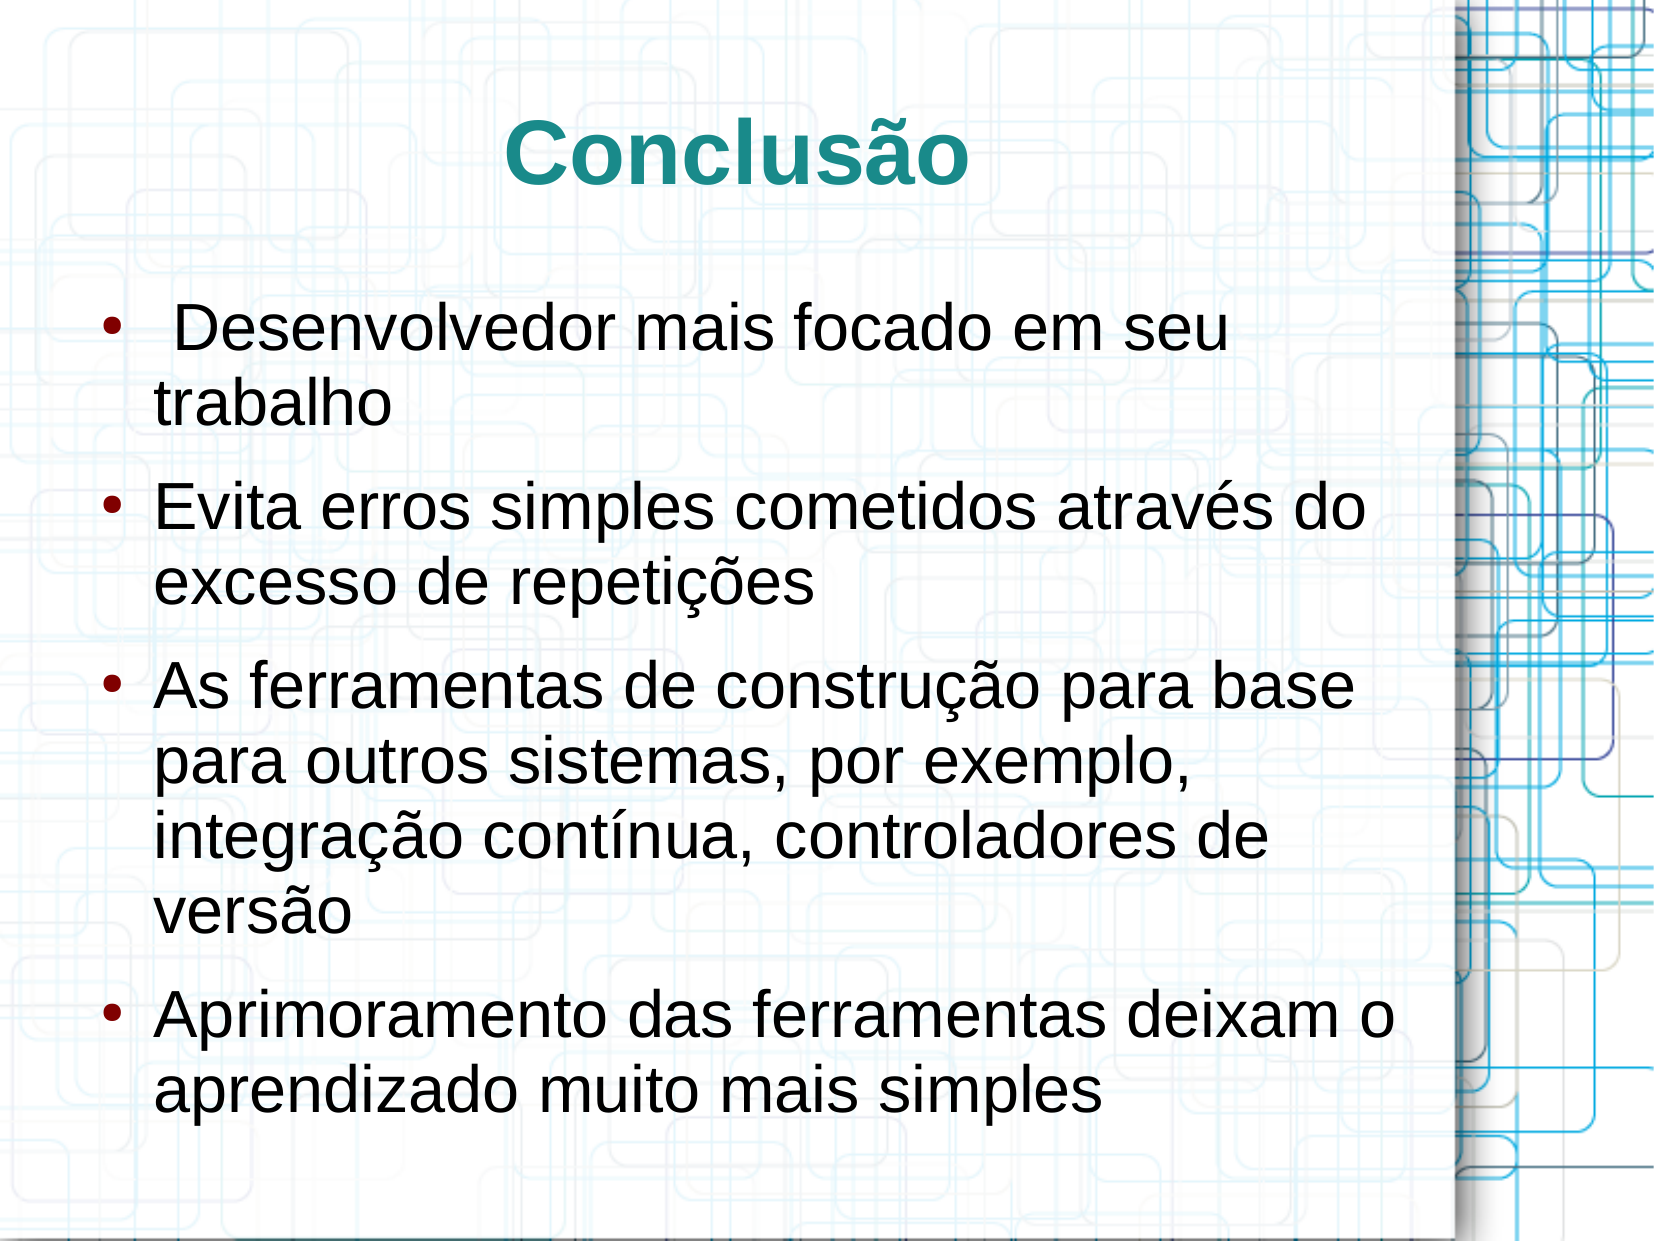

# Conclusão
 Desenvolvedor mais focado em seu trabalho
Evita erros simples cometidos através do excesso de repetições
As ferramentas de construção para base para outros sistemas, por exemplo, integração contínua, controladores de versão
Aprimoramento das ferramentas deixam o aprendizado muito mais simples